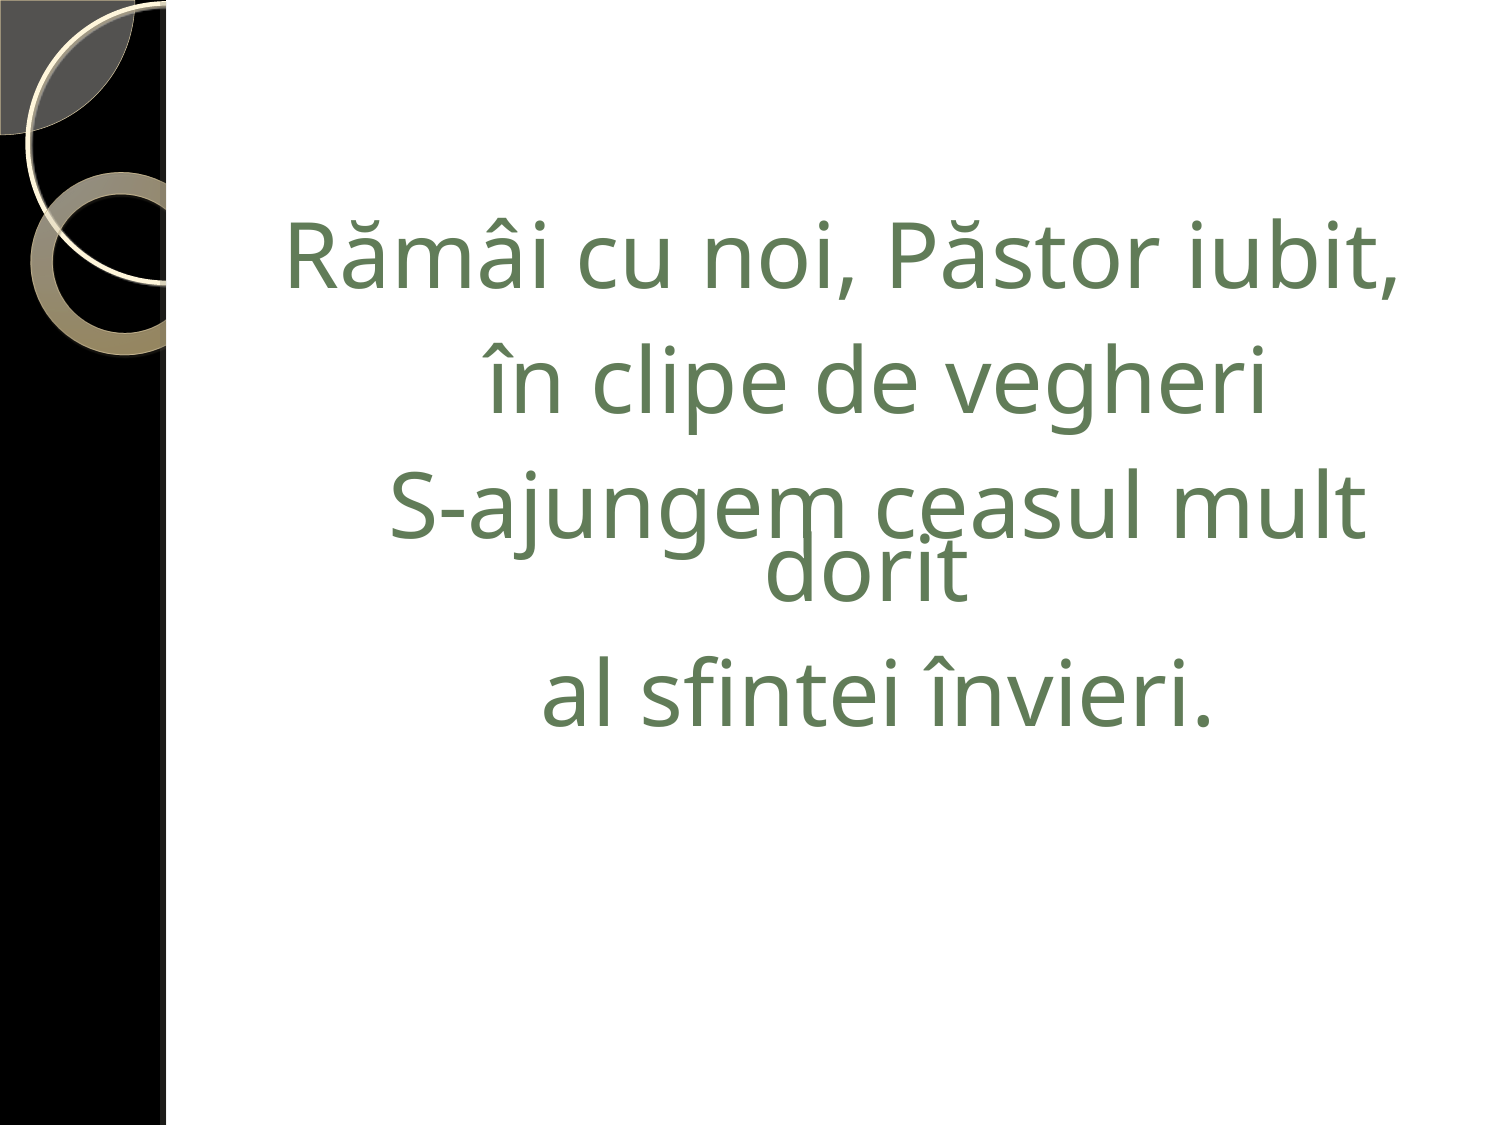

# Rămâi cu noi, Păstor iubit, în clipe de vegheri S-ajungem ceasul mult dorit al sfintei învieri.